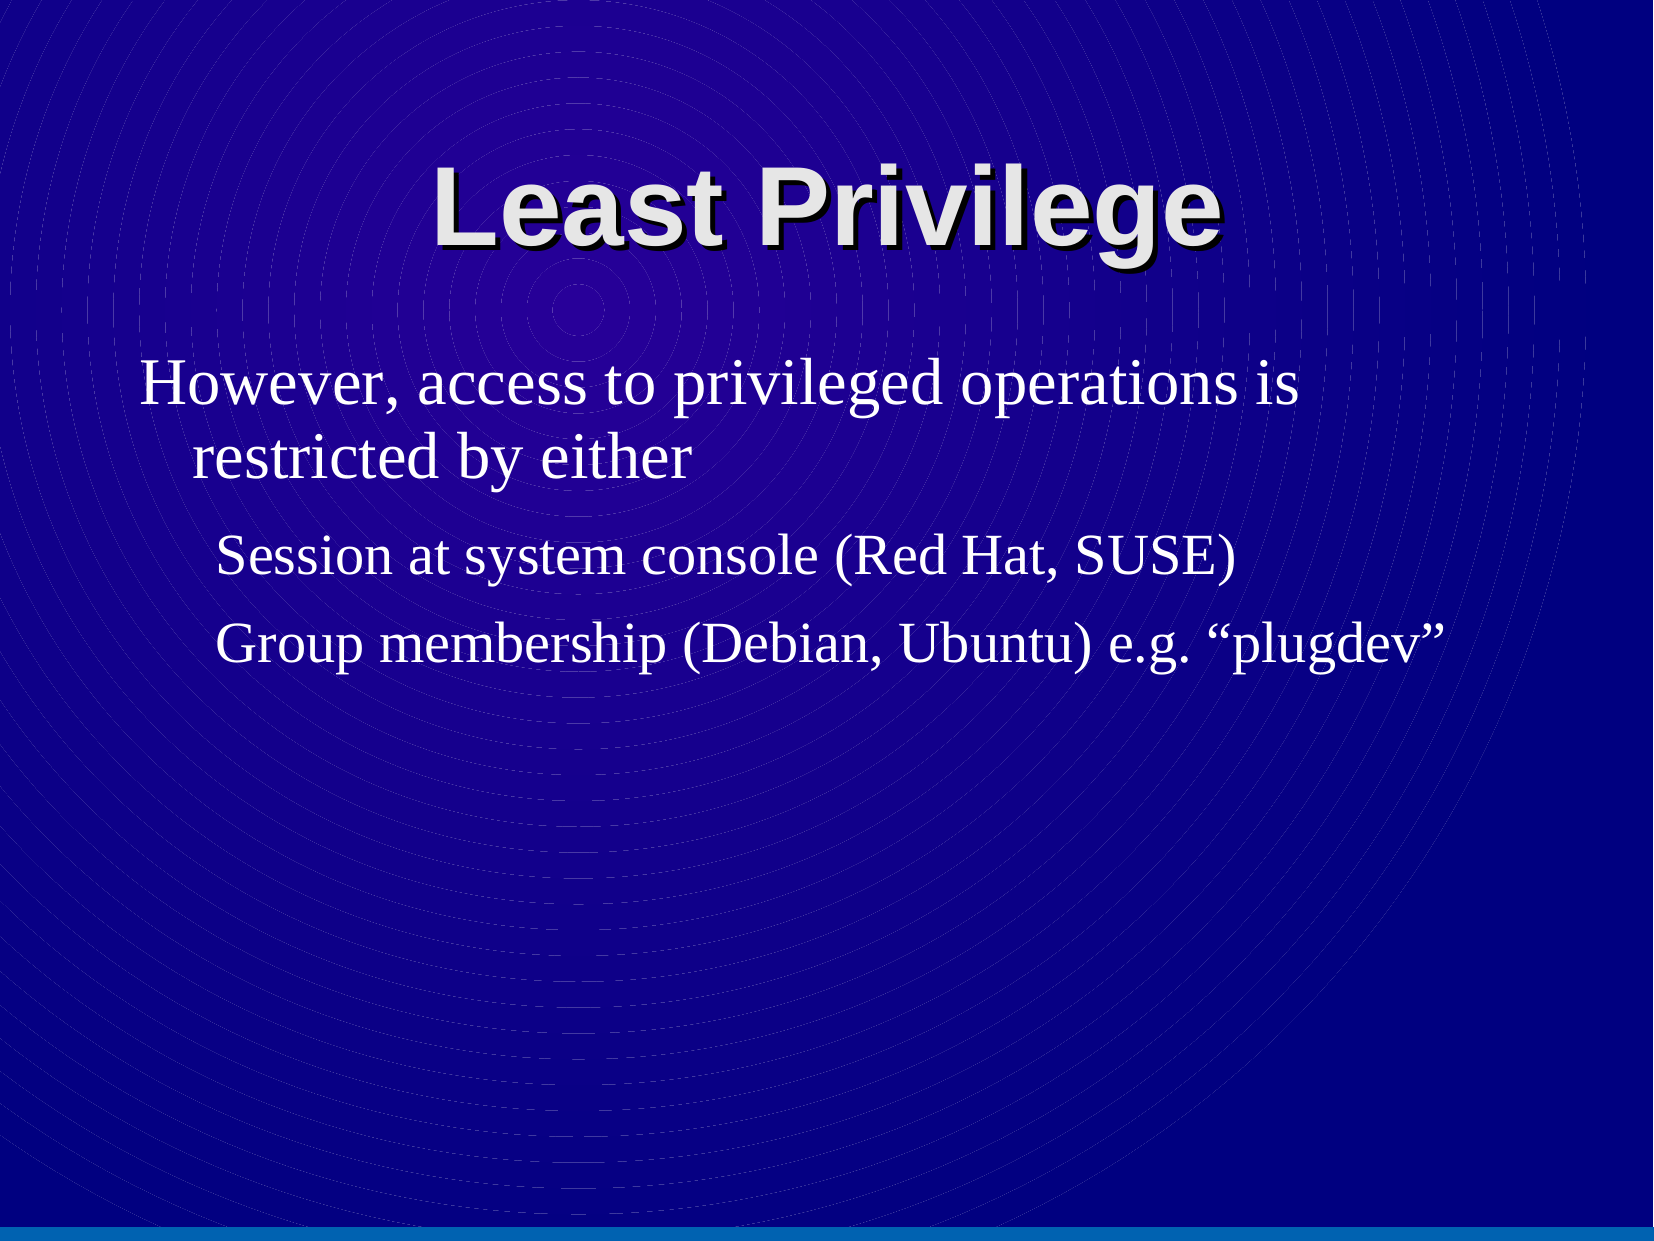

# Least Privilege
However, access to privileged operations is restricted by either
Session at system console (Red Hat, SUSE)
Group membership (Debian, Ubuntu) e.g. “plugdev”